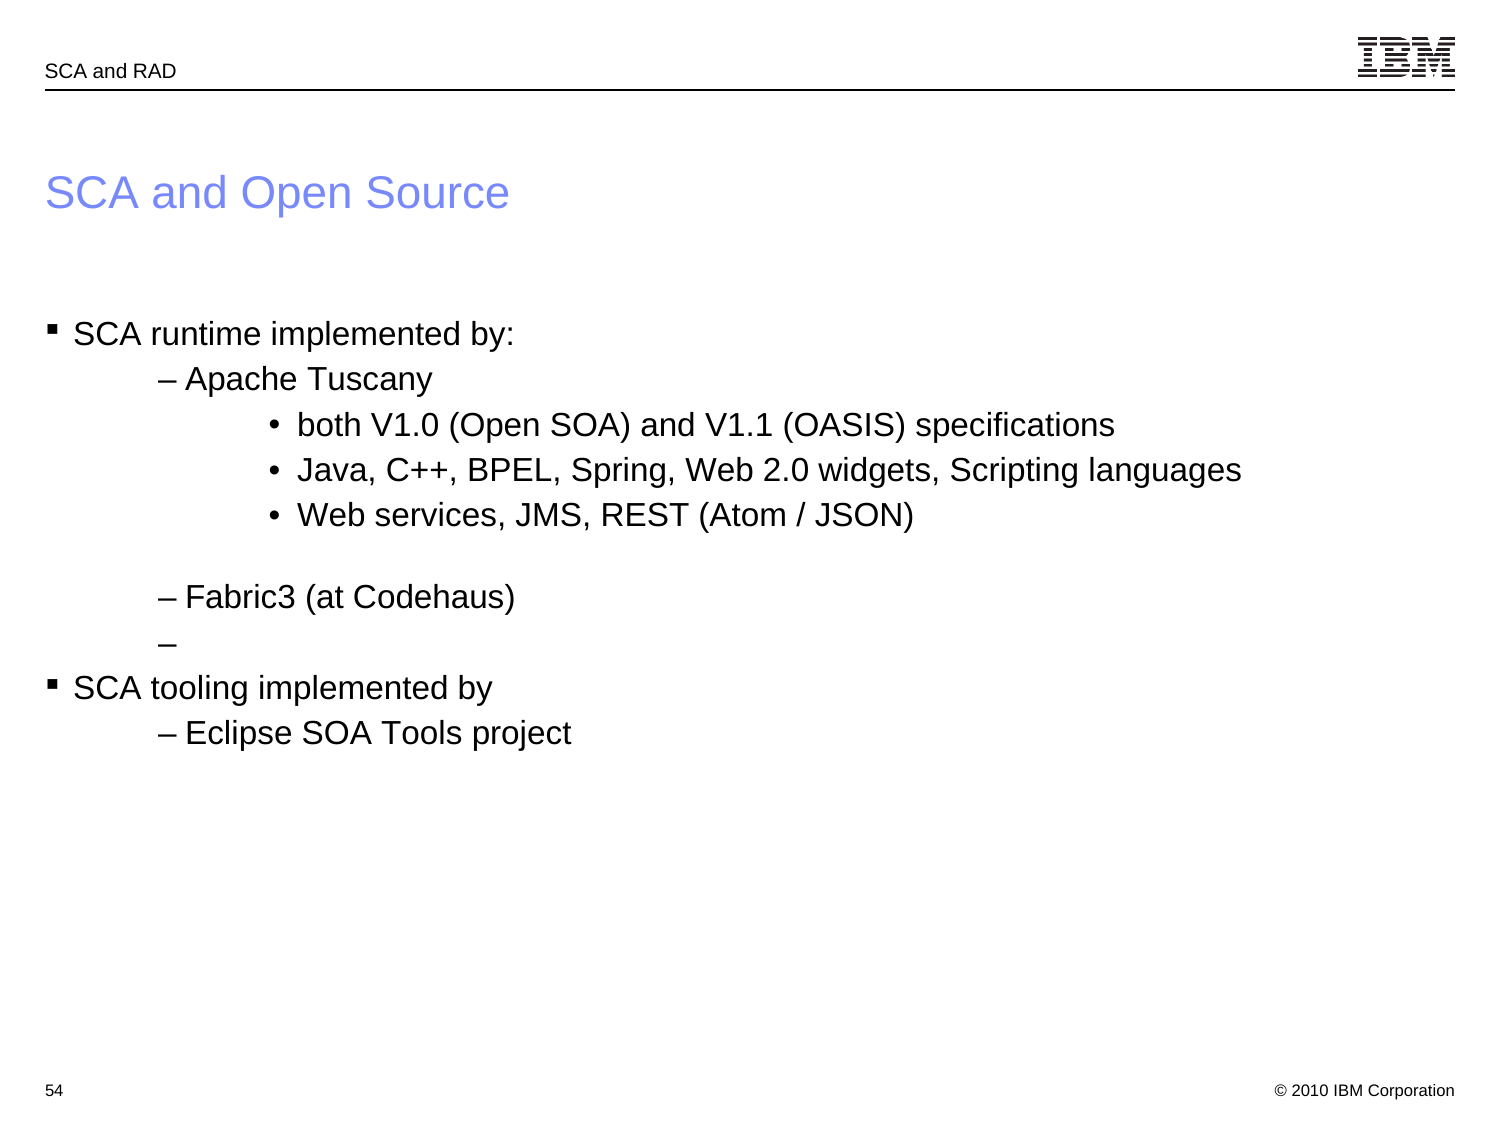

# SCA and Open Source
SCA runtime implemented by:
Apache Tuscany
both V1.0 (Open SOA) and V1.1 (OASIS) specifications
Java, C++, BPEL, Spring, Web 2.0 widgets, Scripting languages
Web services, JMS, REST (Atom / JSON)
Fabric3 (at Codehaus)
SCA tooling implemented by
Eclipse SOA Tools project
54